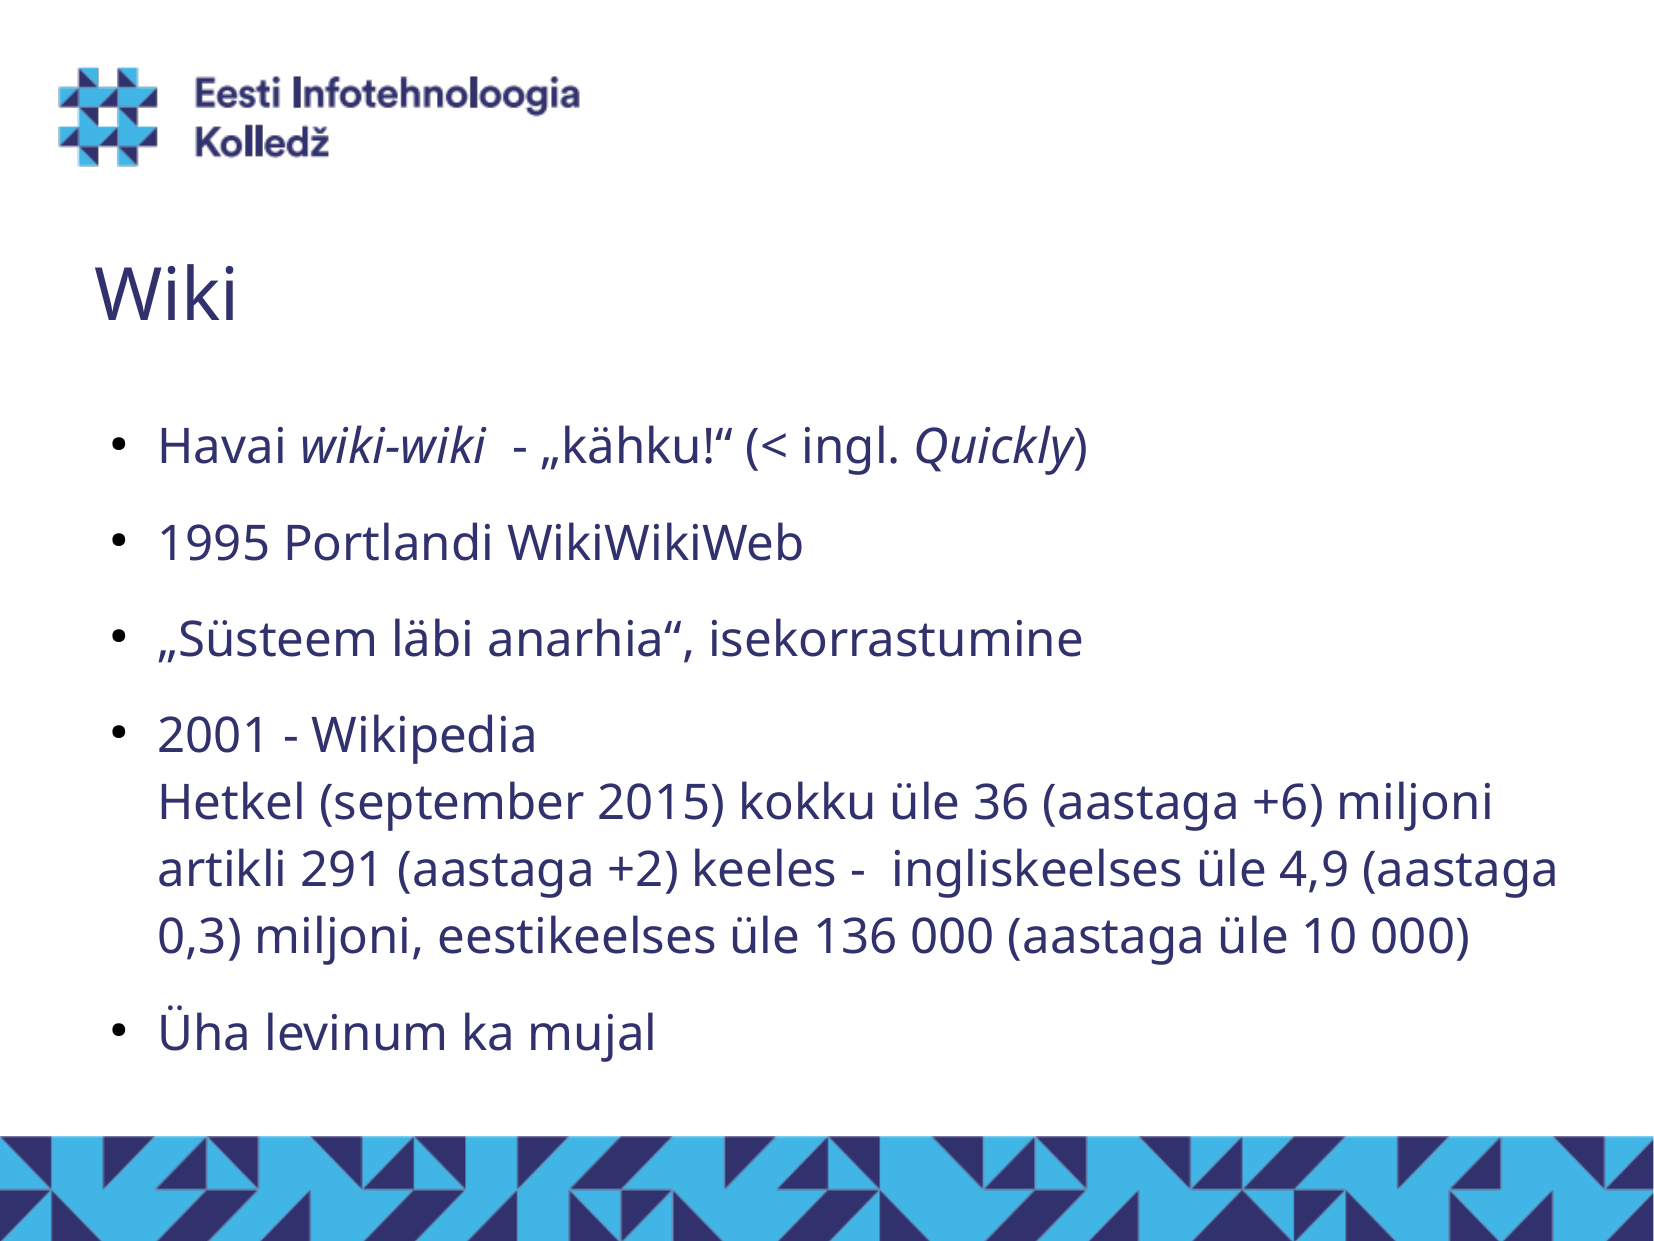

# Wiki
Havai wiki-wiki - „kähku!“ (< ingl. Quickly)
1995 Portlandi WikiWikiWeb
„Süsteem läbi anarhia“, isekorrastumine
2001 - Wikipedia
Hetkel (september 2015) kokku üle 36 (aastaga +6) miljoni artikli 291 (aastaga +2) keeles - ingliskeelses üle 4,9 (aastaga 0,3) miljoni, eestikeelses üle 136 000 (aastaga üle 10 000)
Üha levinum ka mujal